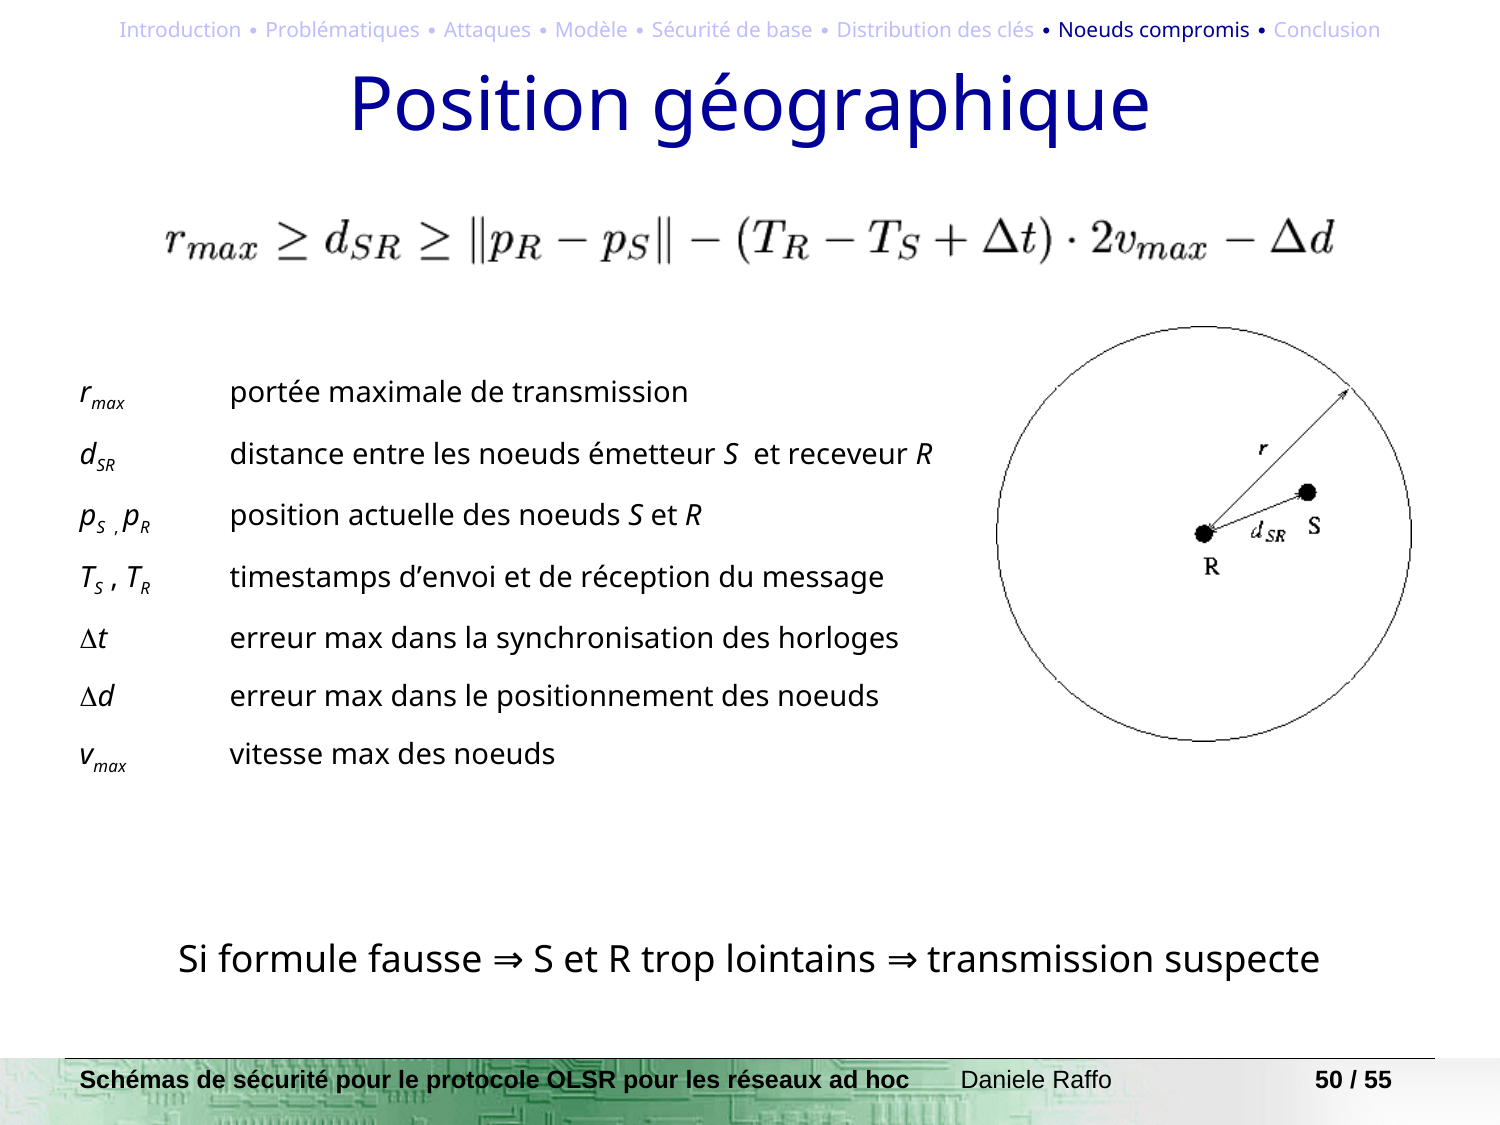

Introduction ∙ Problématiques ∙ Attaques ∙ Modèle ∙ Sécurité de base ∙ Distribution des clés ∙ Noeuds compromis ∙ Conclusion
Position géographique
rmax	portée maximale de transmission
dSR 	distance entre les noeuds émetteur S et receveur R
pS , pR 	position actuelle des noeuds S et R
TS , TR	timestamps d’envoi et de réception du message
t	erreur max dans la synchronisation des horloges
d	erreur max dans le positionnement des noeuds
vmax	vitesse max des noeuds
Si formule fausse ⇒ S et R trop lointains ⇒ transmission suspecte
50
Schémas de sécurité pour le protocole OLSR pour les réseaux ad hoc Daniele Raffo